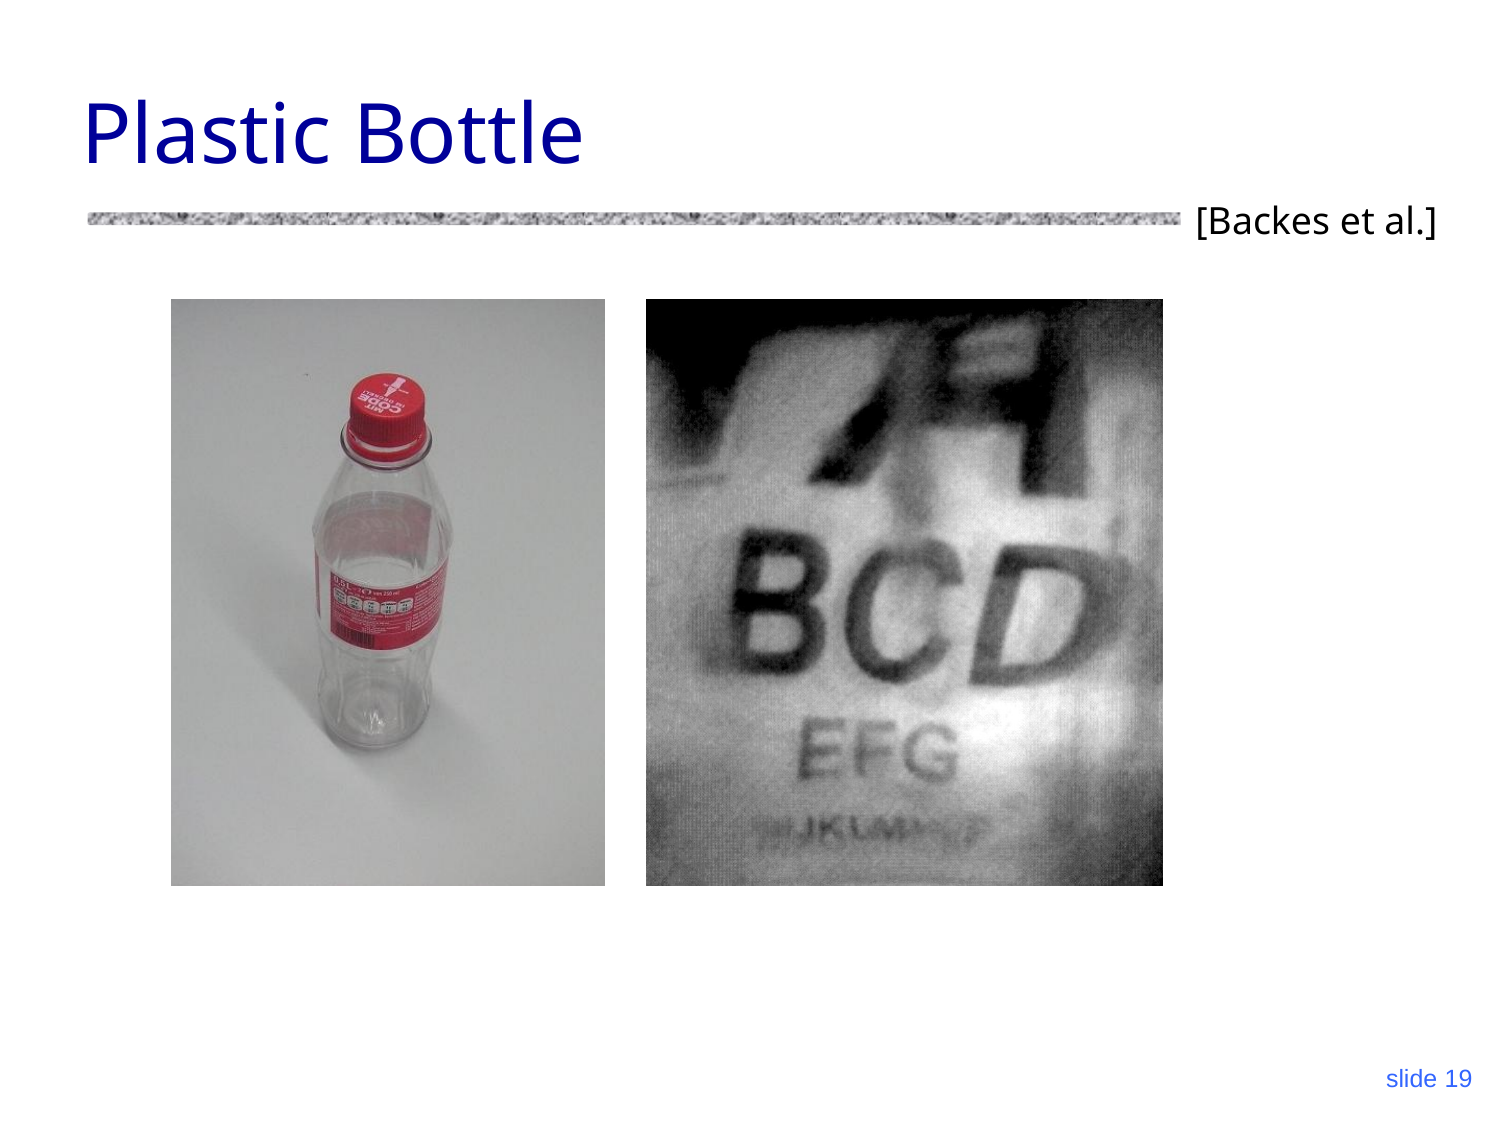

# Plastic Bottle
[Backes et al.]
slide